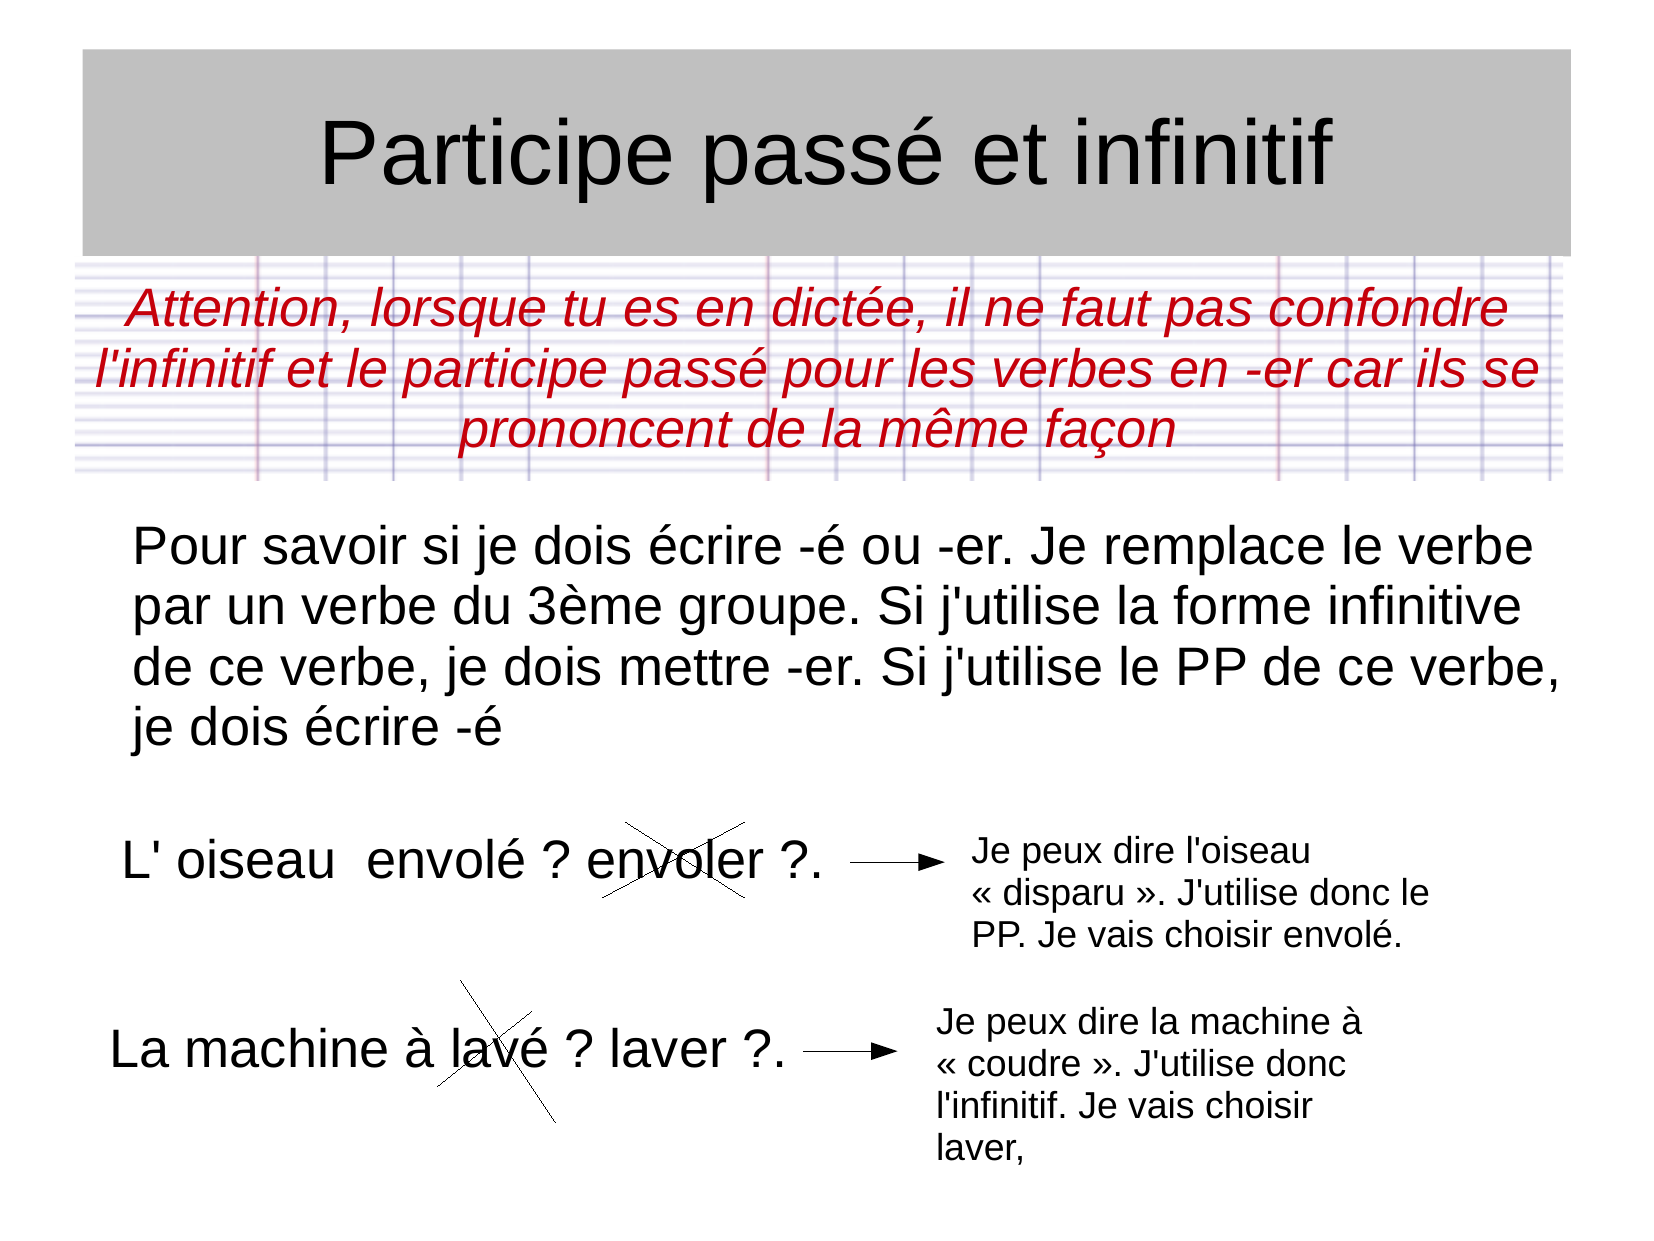

# Participe passé et infinitif
Attention, lorsque tu es en dictée, il ne faut pas confondre l'infinitif et le participe passé pour les verbes en -er car ils se prononcent de la même façon
Pour savoir si je dois écrire -é ou -er. Je remplace le verbe par un verbe du 3ème groupe. Si j'utilise la forme infinitive de ce verbe, je dois mettre -er. Si j'utilise le PP de ce verbe, je dois écrire -é
L' oiseau envolé ? envoler ?.
Je peux dire l'oiseau « disparu ». J'utilise donc le PP. Je vais choisir envolé.
Je peux dire la machine à « coudre ». J'utilise donc l'infinitif. Je vais choisir laver,
La machine à lavé ? laver ?.